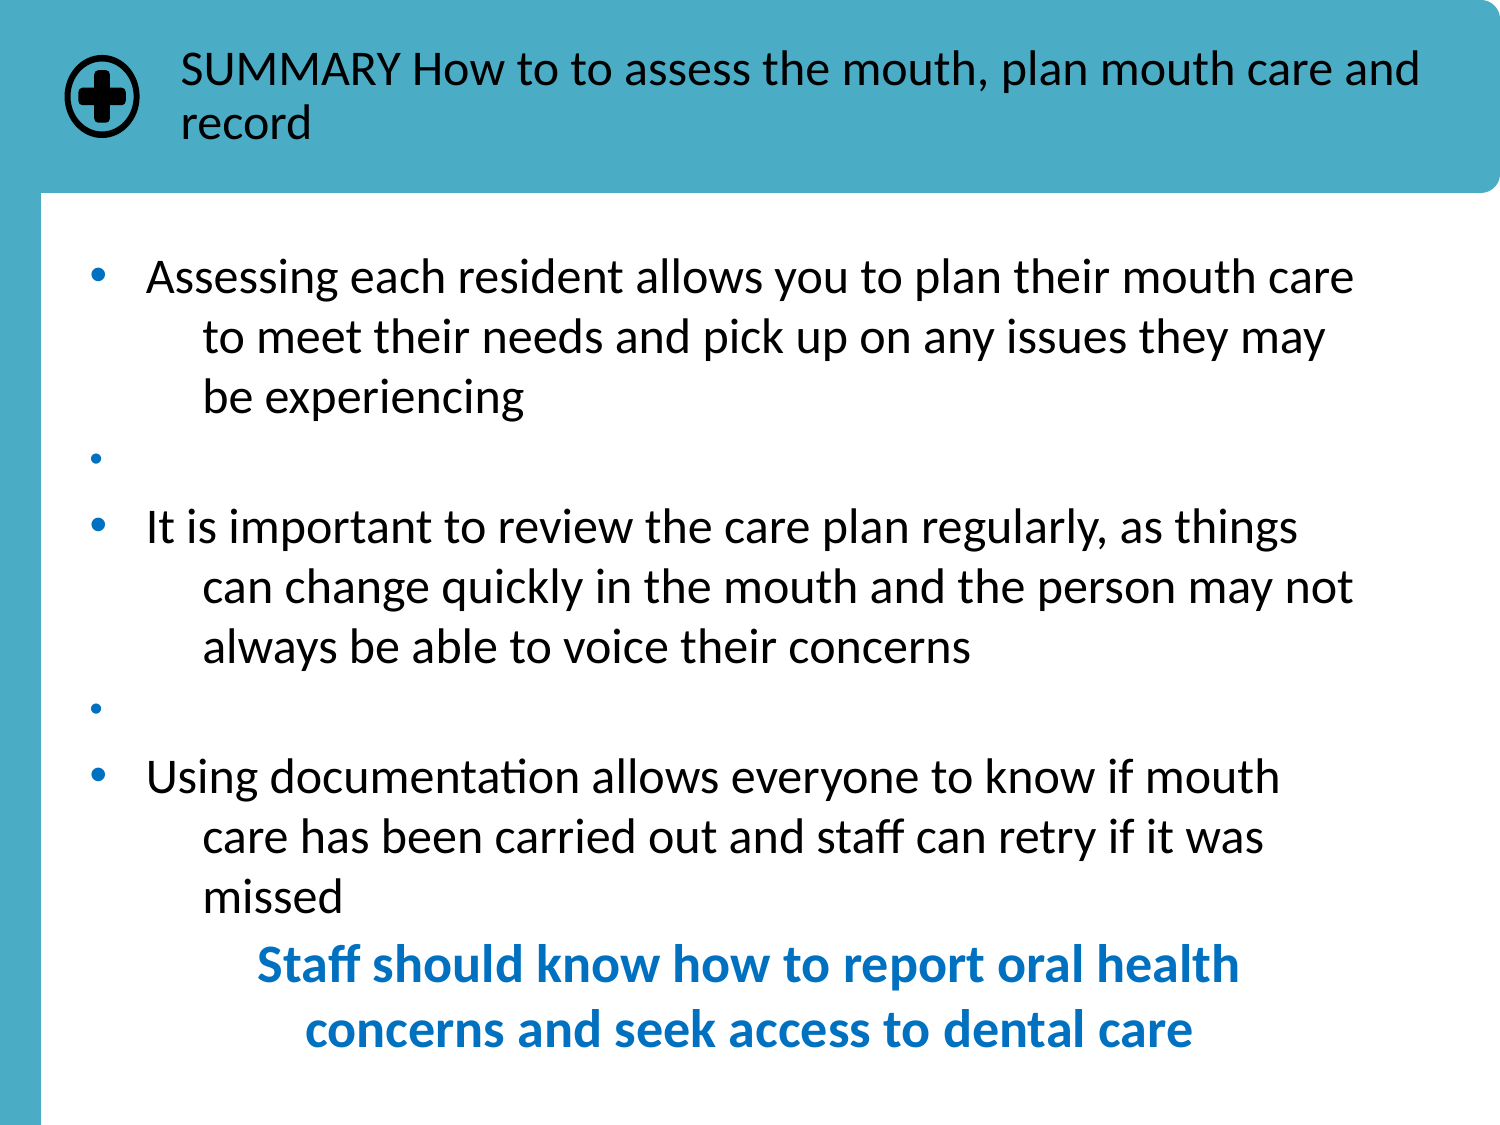

SUMMARY How to to assess the mouth, plan mouth care and record
Assessing each resident allows you to plan their mouth care to meet their needs and pick up on any issues they may be experiencing
It is important to review the care plan regularly, as things can change quickly in the mouth and the person may not always be able to voice their concerns
Using documentation allows everyone to know if mouth care has been carried out and staff can retry if it was missed
Staff should know how to report oral health concerns and seek access to dental care